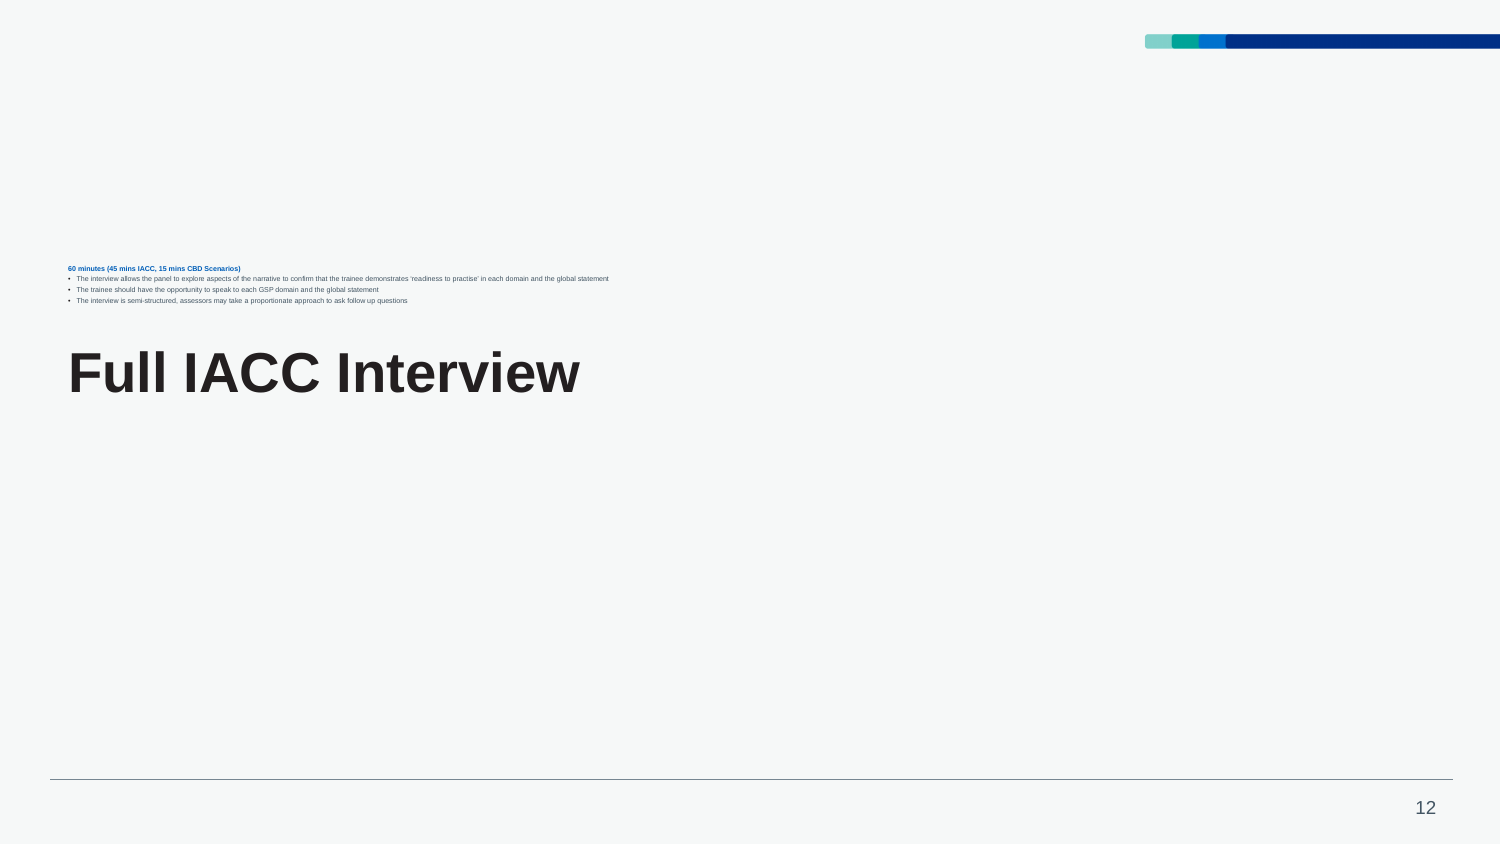

# 60 minutes (45 mins IACC, 15 mins CBD Scenarios)
The interview allows the panel to explore aspects of the narrative to confirm that the trainee demonstrates ‘readiness to practise’ in each domain and the global statement
The trainee should have the opportunity to speak to each GSP domain and the global statement
The interview is semi-structured, assessors may take a proportionate approach to ask follow up questions
Full IACC Interview